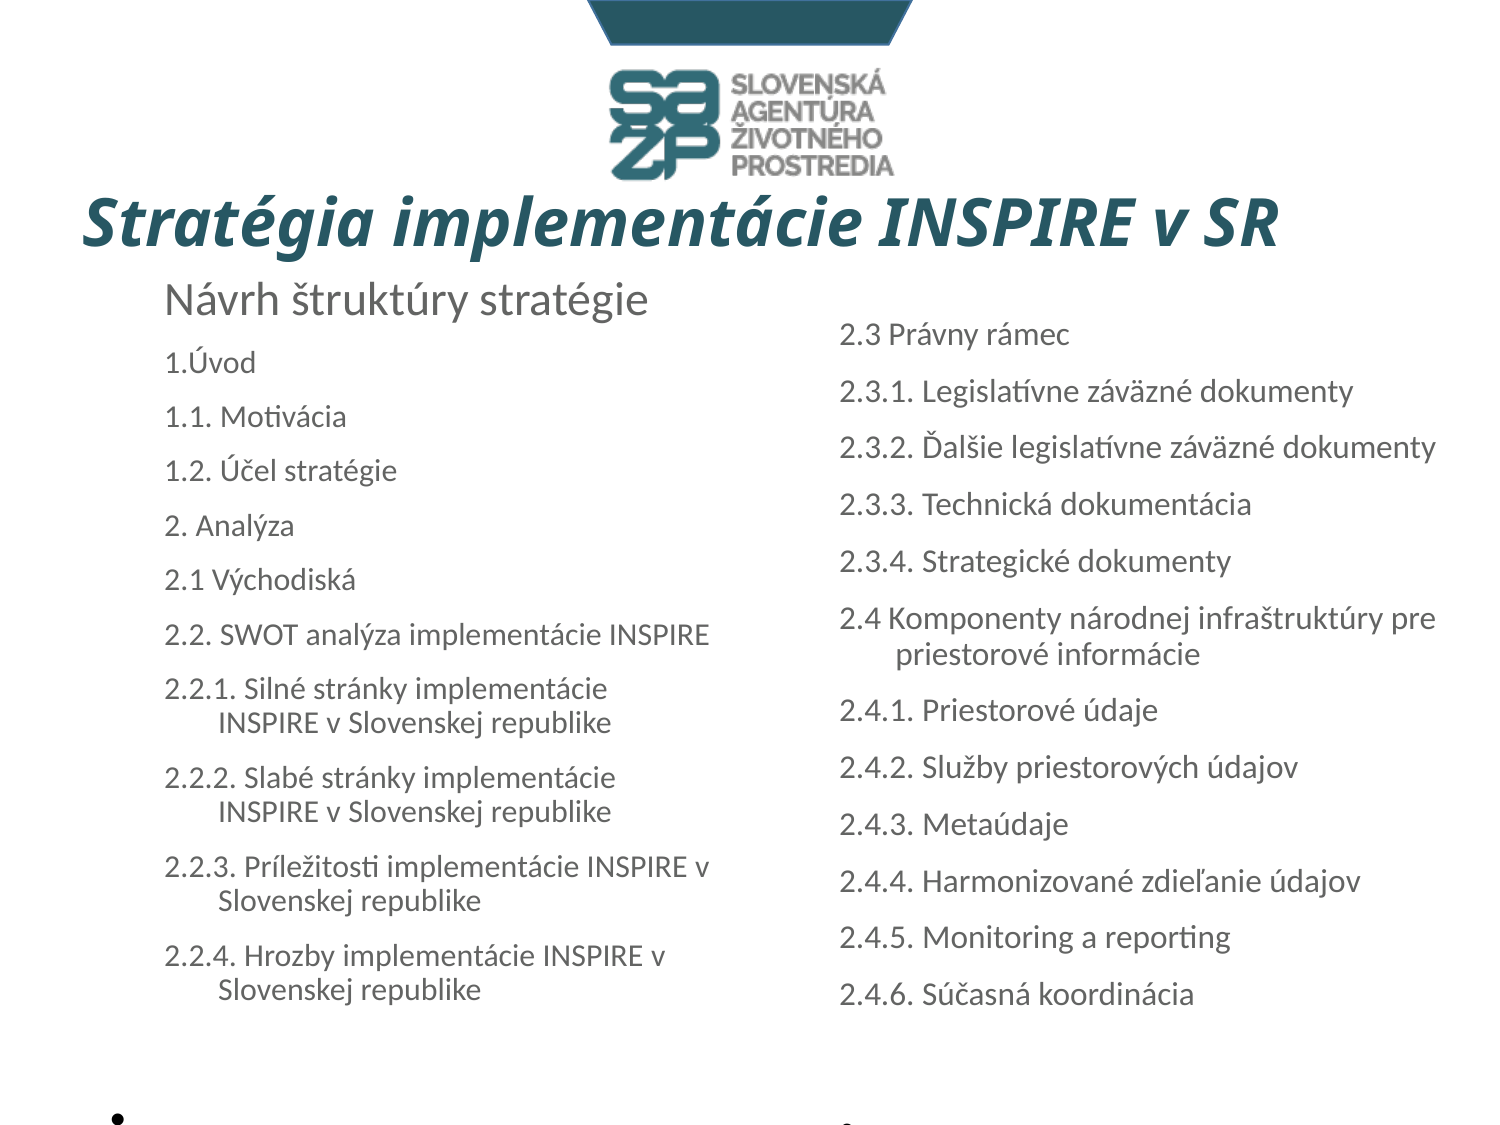

Stratégia implementácie INSPIRE v SR
2.3 Právny rámec
2.3.1. Legislatívne záväzné dokumenty
2.3.2. Ďalšie legislatívne záväzné dokumenty
2.3.3. Technická dokumentácia
2.3.4. Strategické dokumenty
2.4 Komponenty národnej infraštruktúry pre priestorové informácie
2.4.1. Priestorové údaje
2.4.2. Služby priestorových údajov
2.4.3. Metaúdaje
2.4.4. Harmonizované zdieľanie údajov
2.4.5. Monitoring a reporting
2.4.6. Súčasná koordinácia
# Návrh štruktúry stratégie
1.Úvod
1.1. Motivácia
1.2. Účel stratégie
2. Analýza
2.1 Východiská
2.2. SWOT analýza implementácie INSPIRE
2.2.1. Silné stránky implementácie INSPIRE v Slovenskej republike
2.2.2. Slabé stránky implementácie INSPIRE v Slovenskej republike
2.2.3. Príležitosti implementácie INSPIRE v Slovenskej republike
2.2.4. Hrozby implementácie INSPIRE v Slovenskej republike